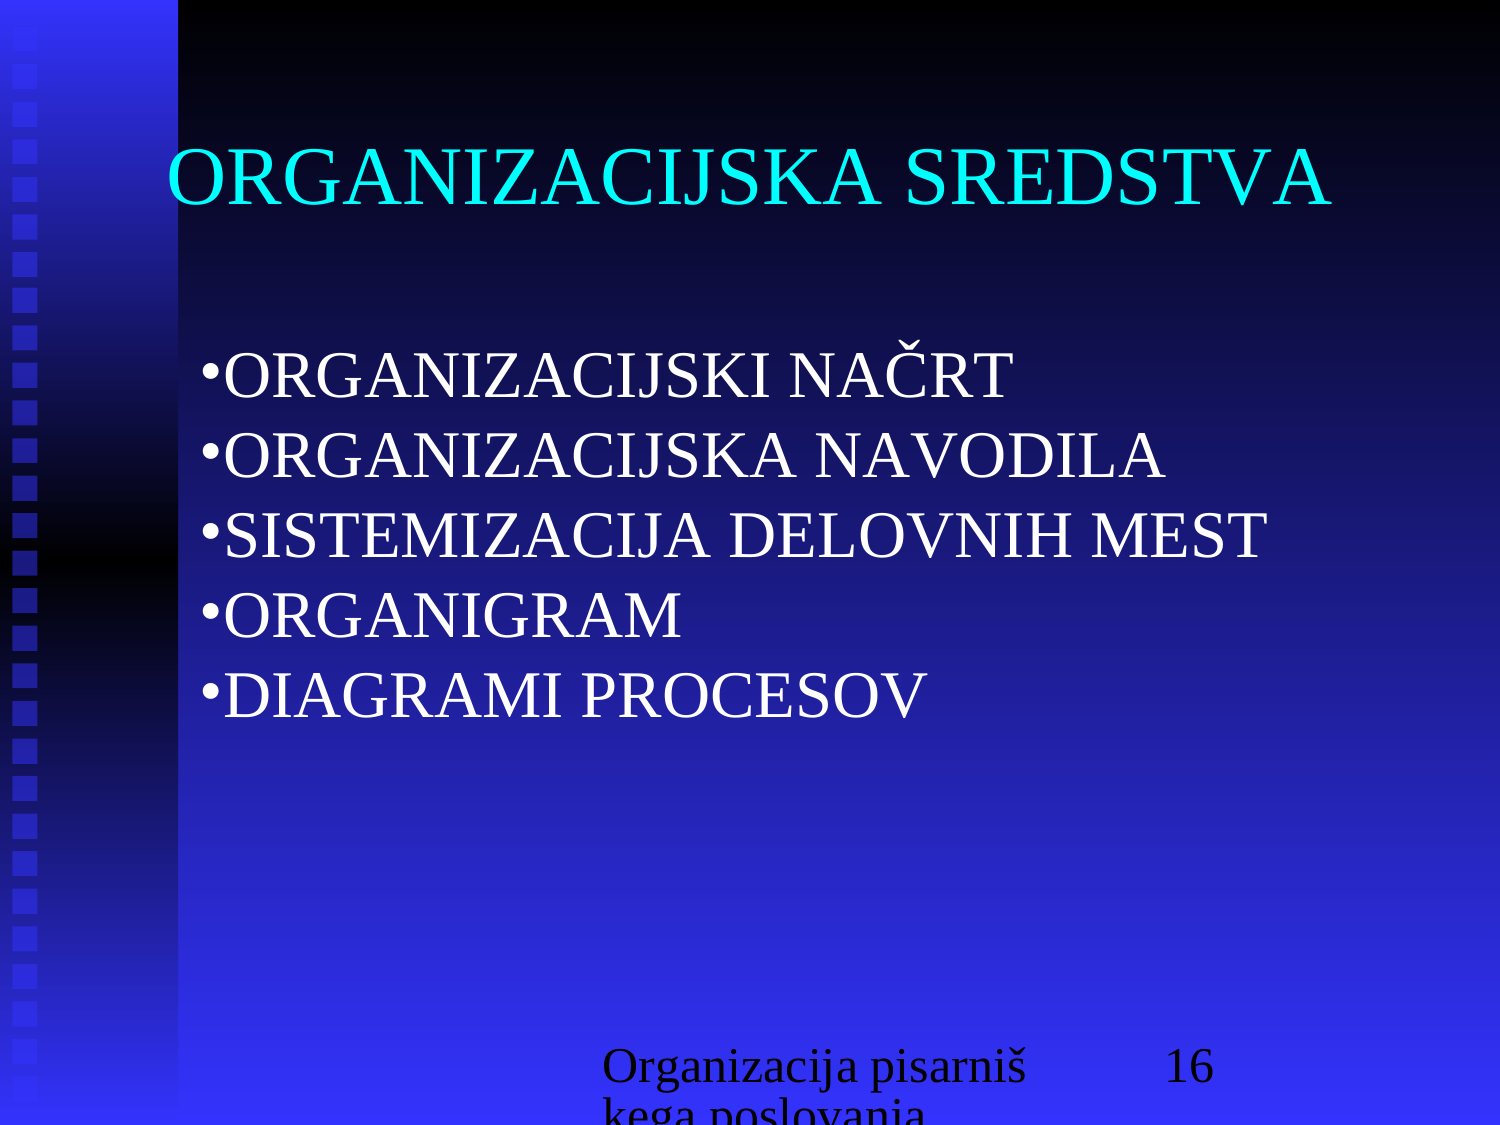

ORGANIZACIJSKA SREDSTVA
ORGANIZACIJSKI NAČRT
ORGANIZACIJSKA NAVODILA
SISTEMIZACIJA DELOVNIH MEST
ORGANIGRAM
DIAGRAMI PROCESOV
Organizacija pisarniškega poslovanja
16